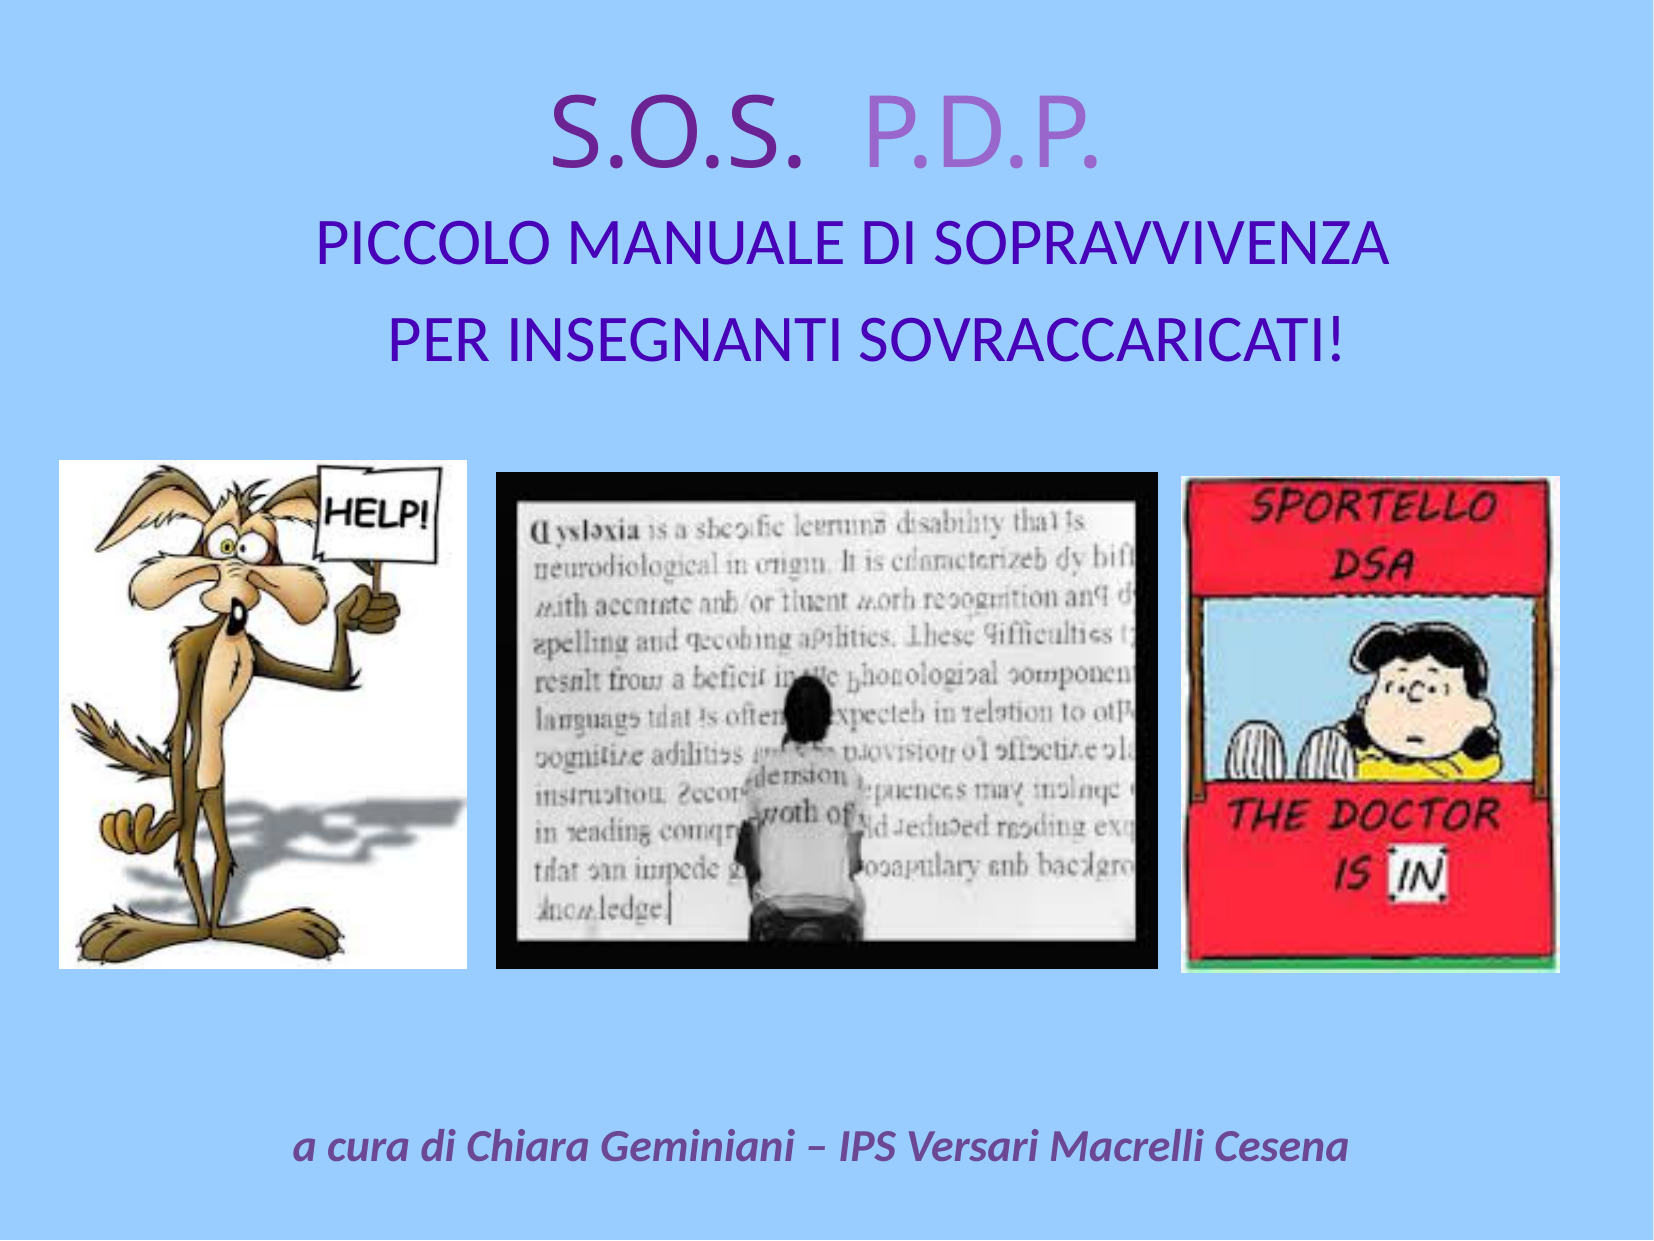

# S.O.S. P.D.P.
PICCOLO MANUALE DI SOPRAVVIVENZA
PER INSEGNANTI SOVRACCARICATI!
a cura di Chiara Geminiani – IPS Versari Macrelli Cesena